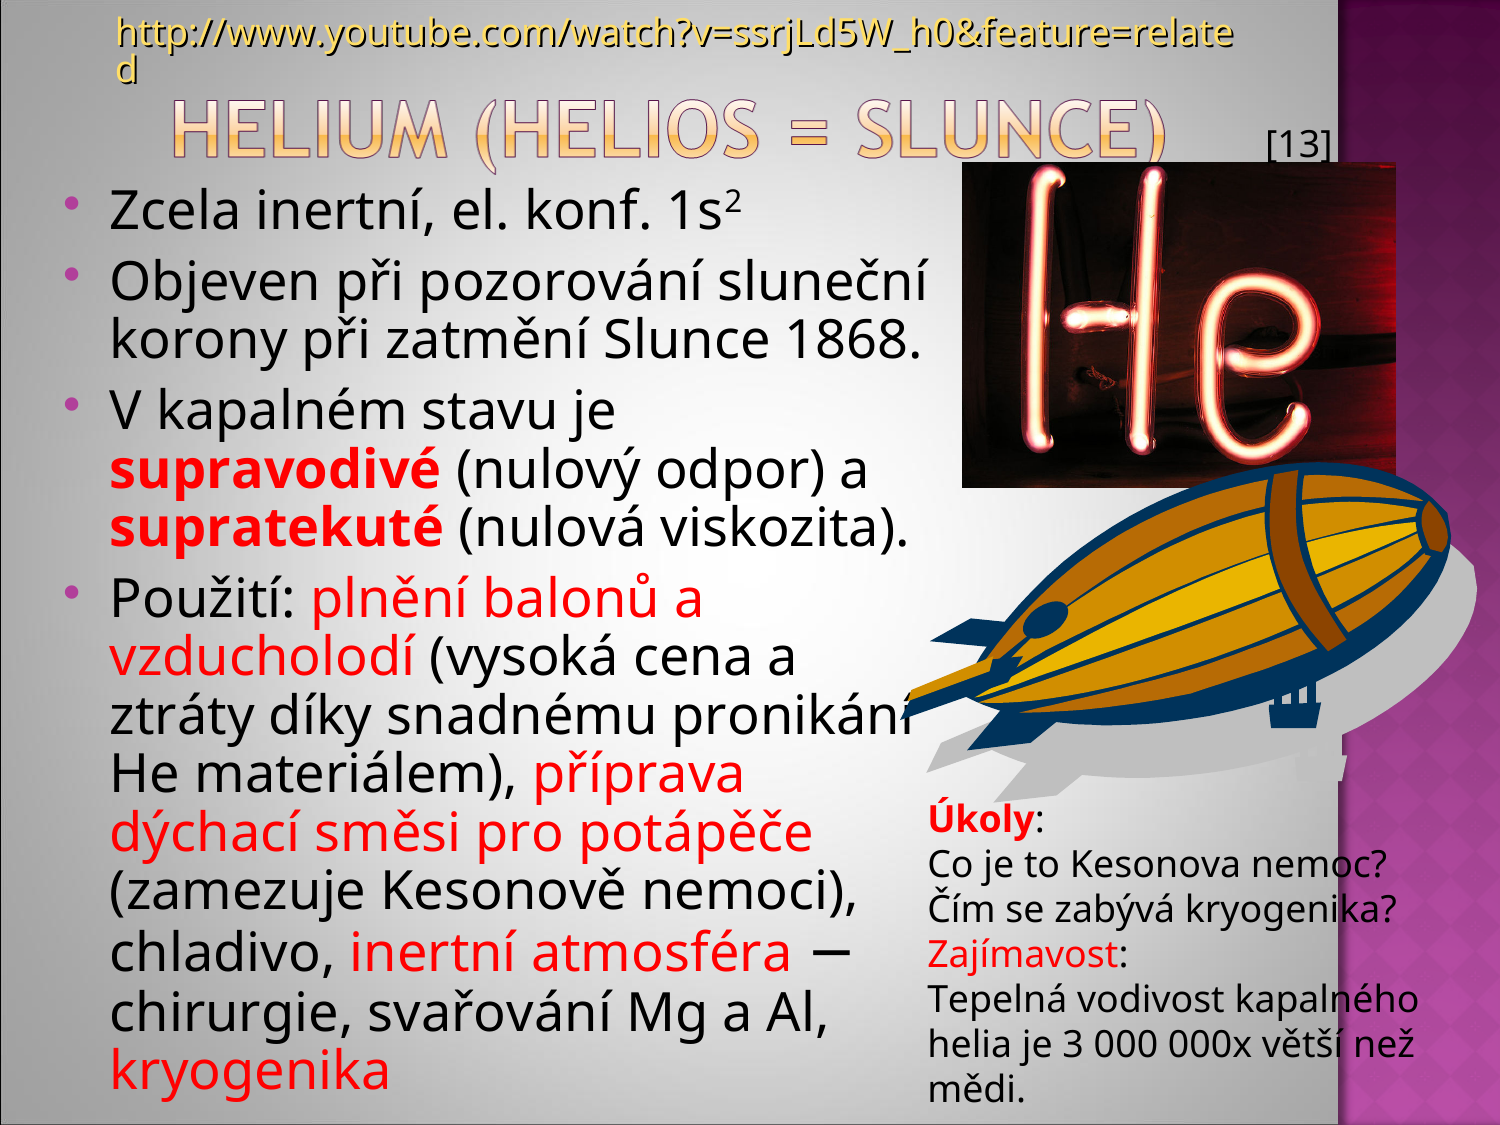

http://www.youtube.com/watch?v=ssrjLd5W_h0&feature=related
[13]
# Zcela inertní, el. konf. 1s2
Objeven při pozorování sluneční korony při zatmění Slunce 1868.
V kapalném stavu je supravodivé (nulový odpor) a supratekuté (nulová viskozita).
Použití: plnění balonů a vzducholodí (vysoká cena a ztráty díky snadnému pronikání He materiálem), příprava dýchací směsi pro potápěče (zamezuje Kesonově nemoci), chladivo, inertní atmosféra − chirurgie, svařování Mg a Al, kryogenika
Úkoly:
Co je to Kesonova nemoc?
Čím se zabývá kryogenika?
Zajímavost:
Tepelná vodivost kapalného helia je 3 000 000x větší než mědi.